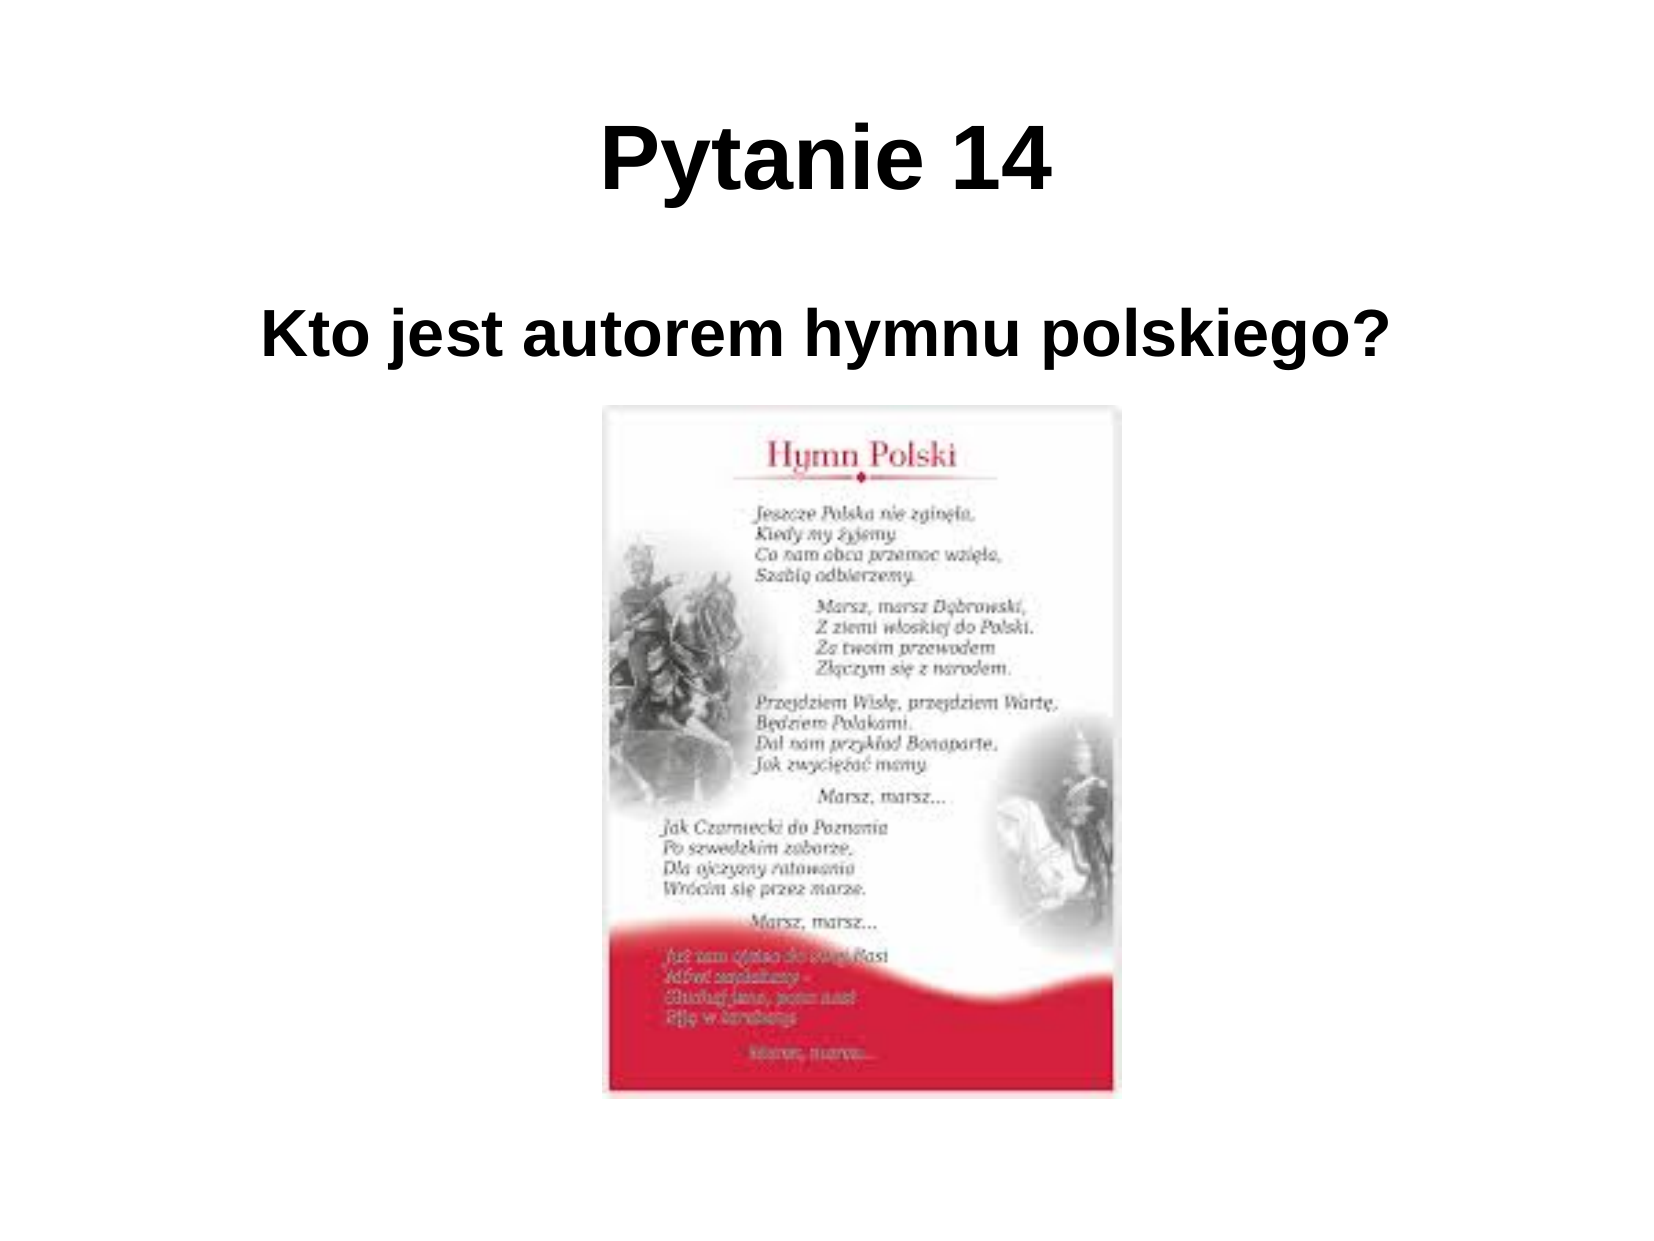

# Pytanie 14
Kto jest autorem hymnu polskiego?